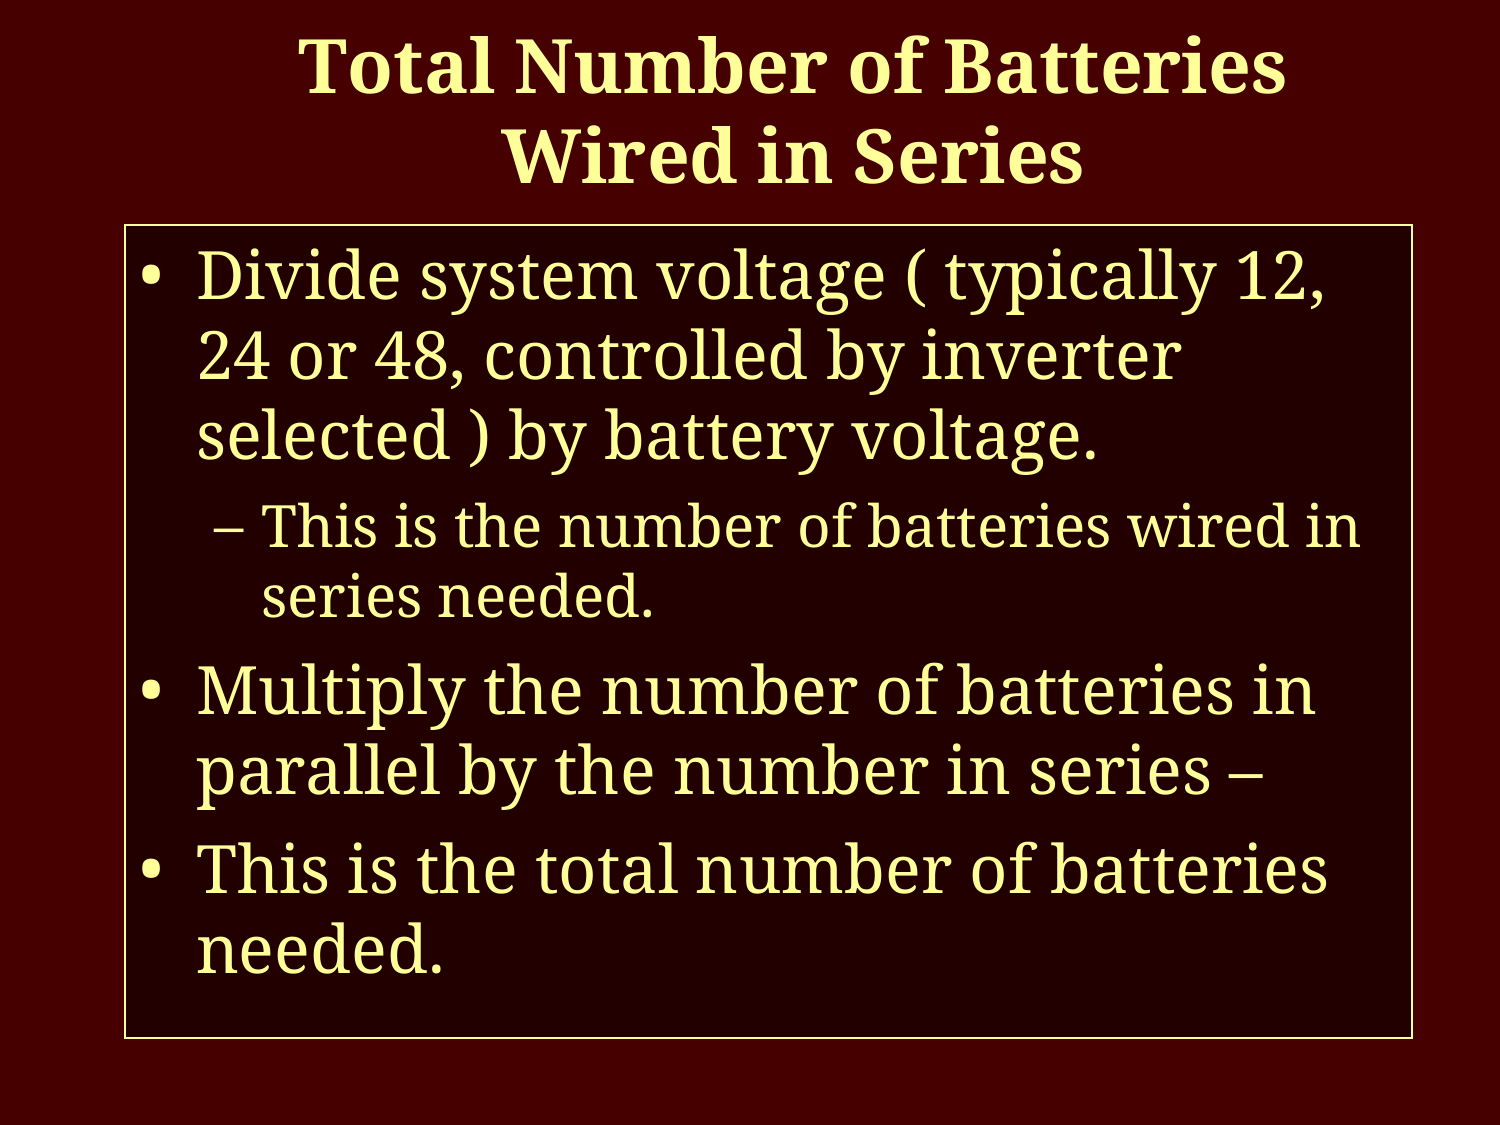

# Total Number of Batteries Wired in Series
Divide system voltage ( typically 12, 24 or 48, controlled by inverter selected ) by battery voltage.
This is the number of batteries wired in series needed.
Multiply the number of batteries in parallel by the number in series –
This is the total number of batteries needed.
Engineering Photovoltaic Systems
30